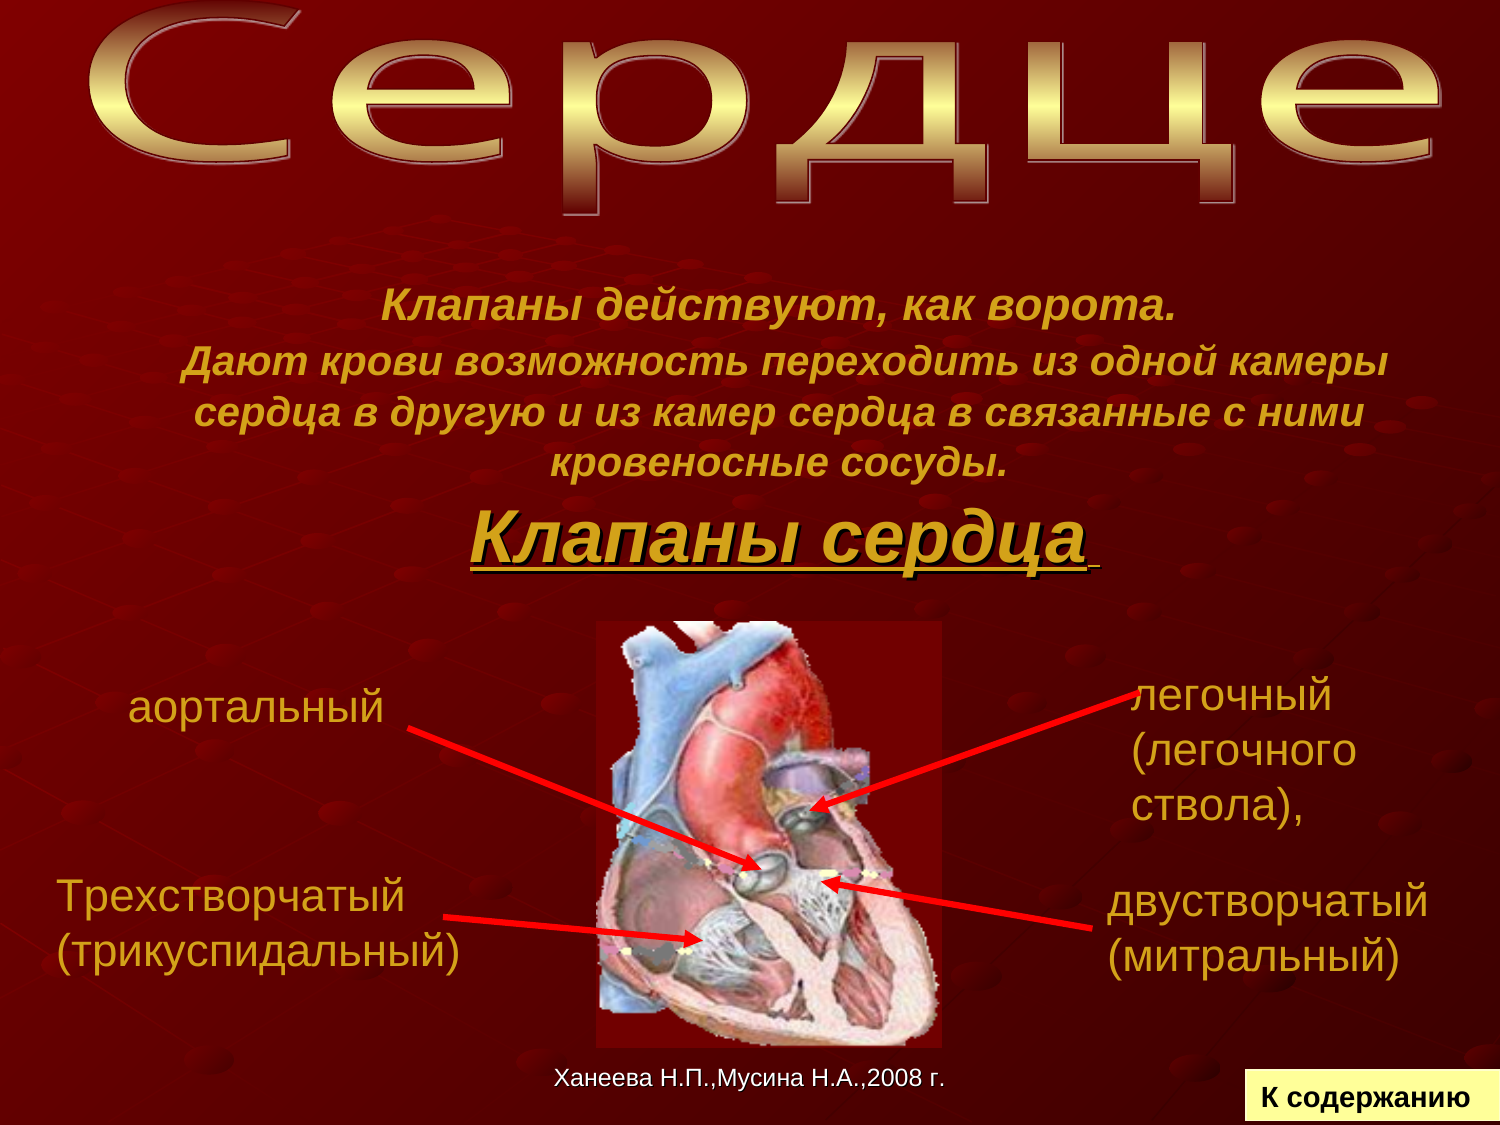

Сердце
Клапаны действуют, как ворота.
 Дают крови возможность переходить из одной камеры сердца в другую и из камер сердца в связанные с ними кровеносные сосуды.
Клапаны сердца
легочный (легочного ствола),
аортальный
Трехстворчатый (трикуспидальный)
двустворчатый (митральный)
Ханеева Н.П.,Мусина Н.А.,2008 г.
К содержанию